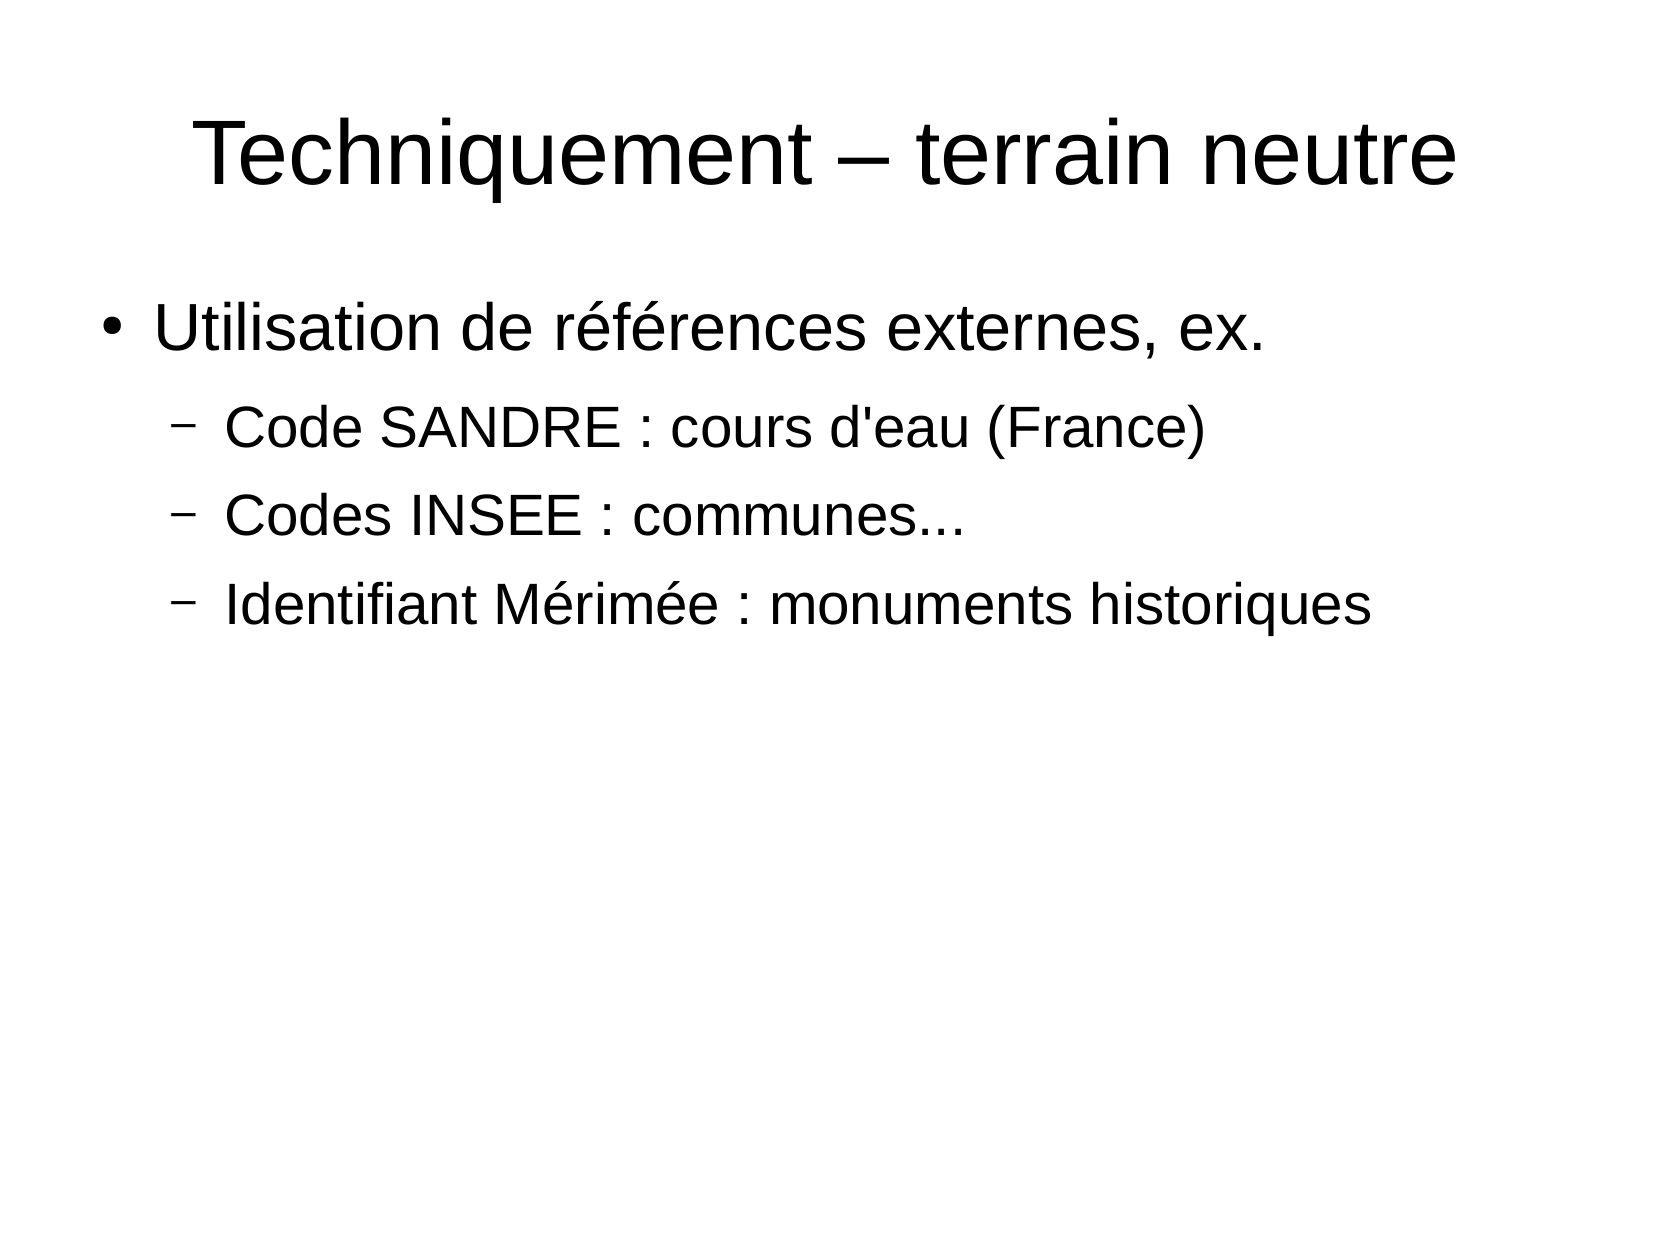

# Techniquement – terrain neutre
Utilisation de références externes, ex.
Code SANDRE : cours d'eau (France)
Codes INSEE : communes...
Identifiant Mérimée : monuments historiques